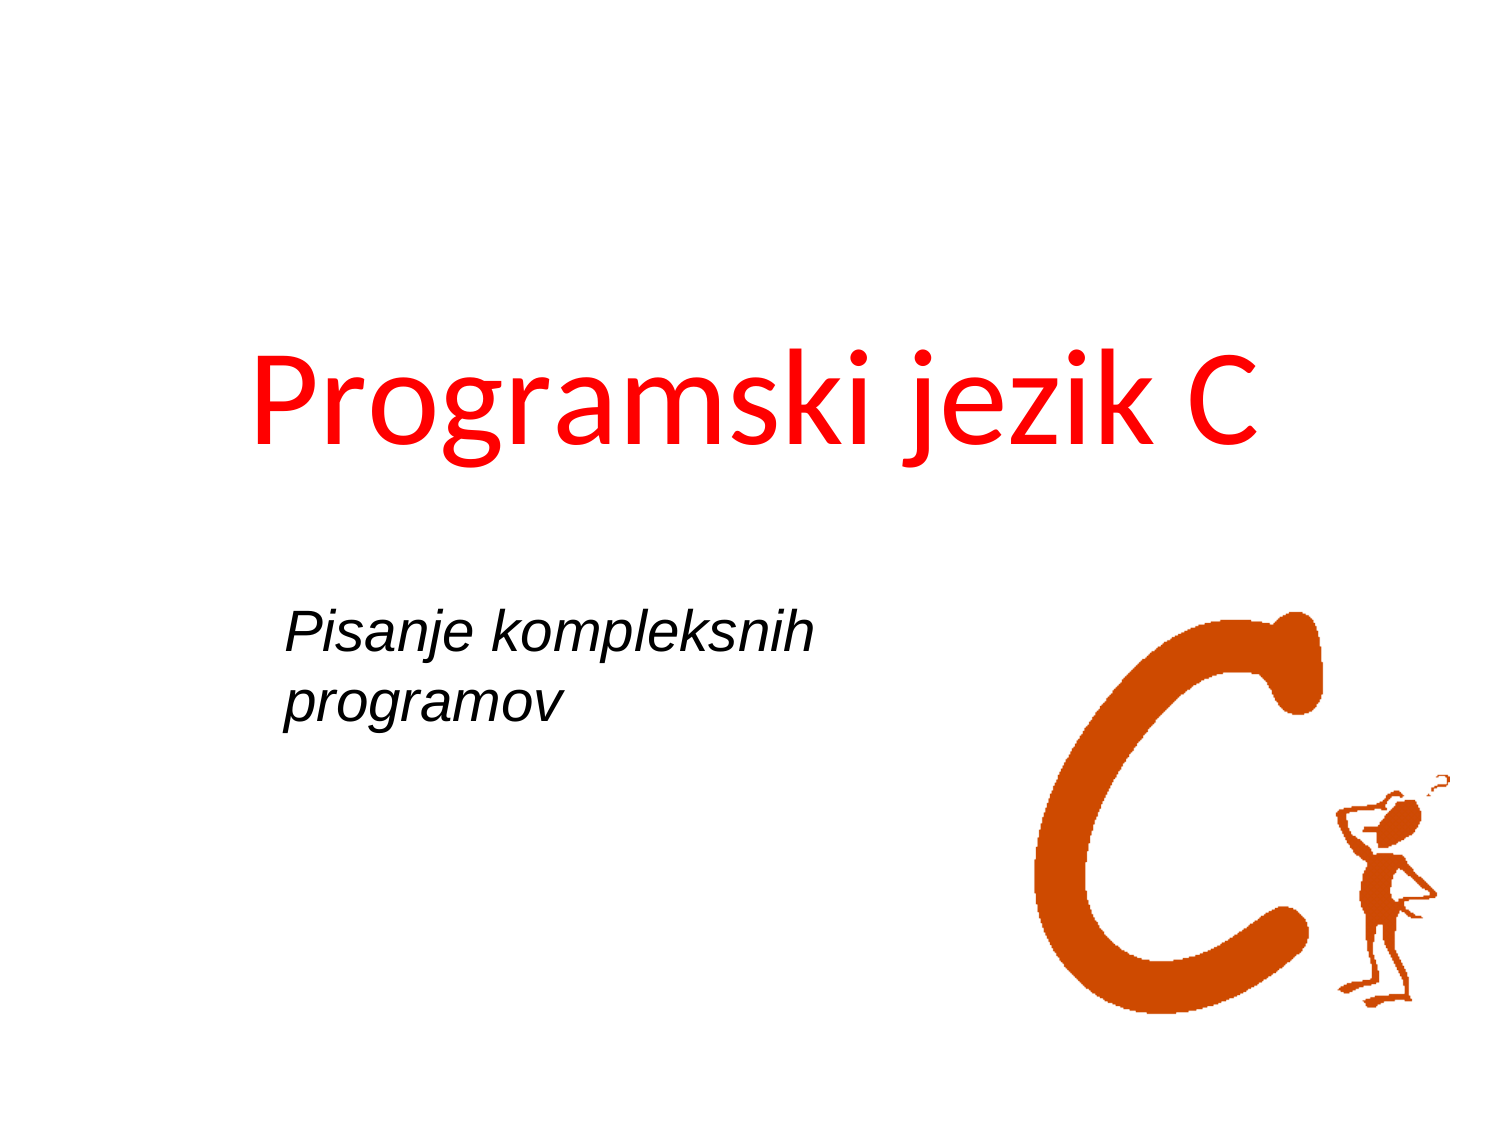

# Programski jezik C
Pisanje kompleksnih programov